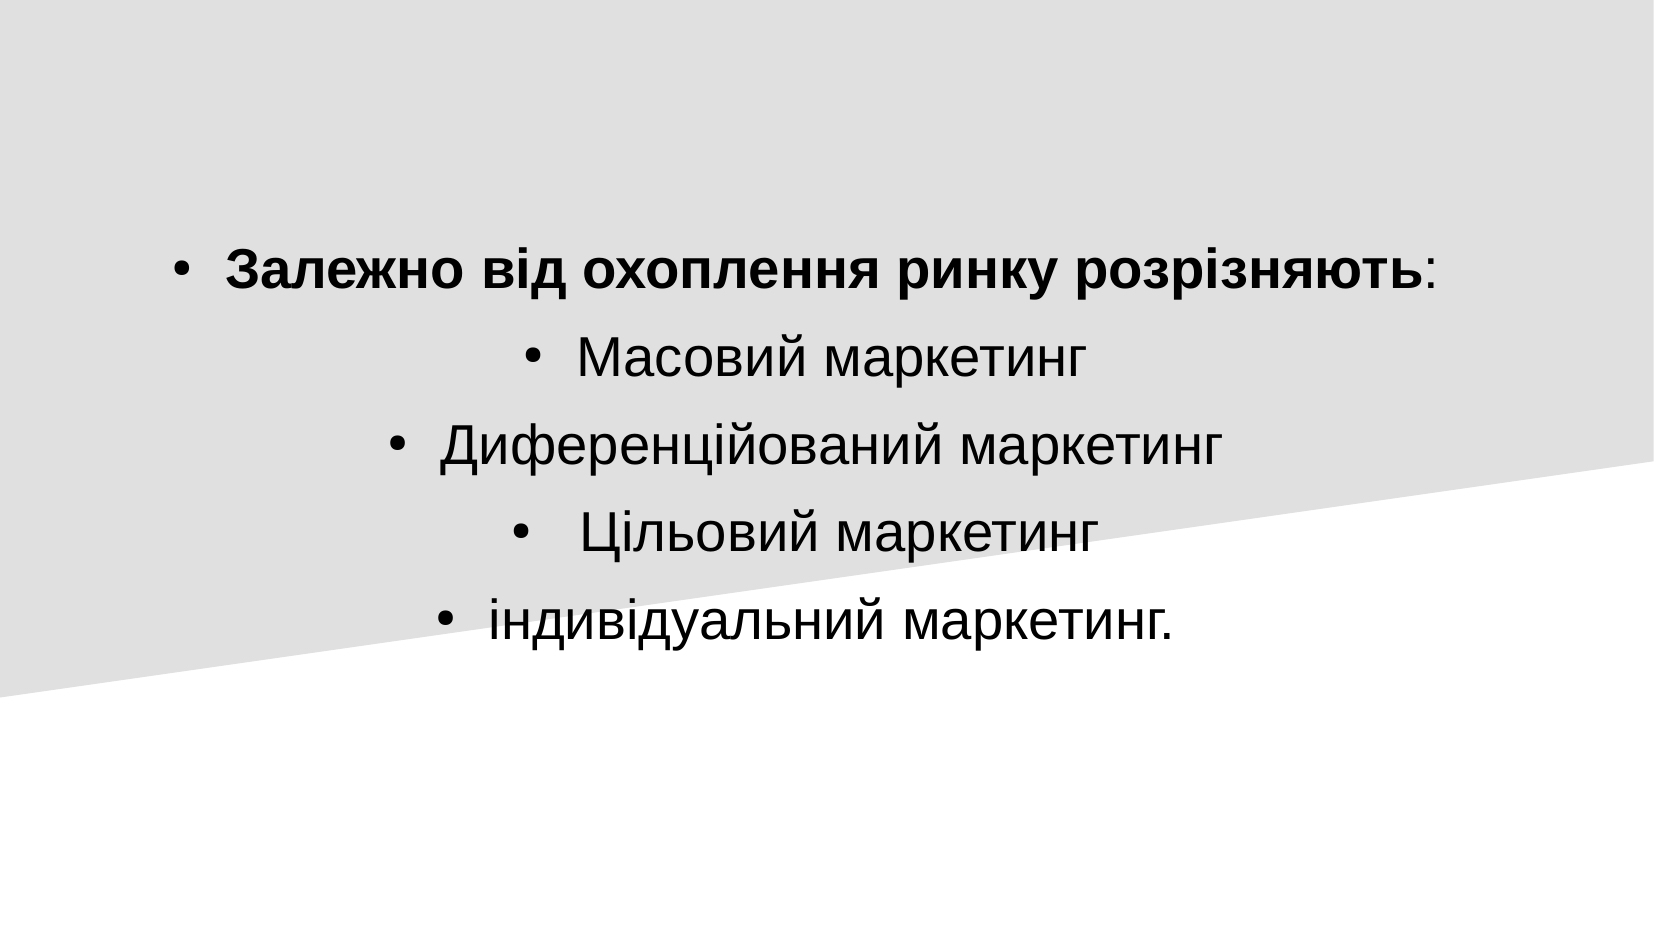

# Залежно від охоплення ринку розрізняють:
Масовий маркетинг
Диференційований маркетинг
 Цільовий маркетинг
індивідуальний маркетинг.